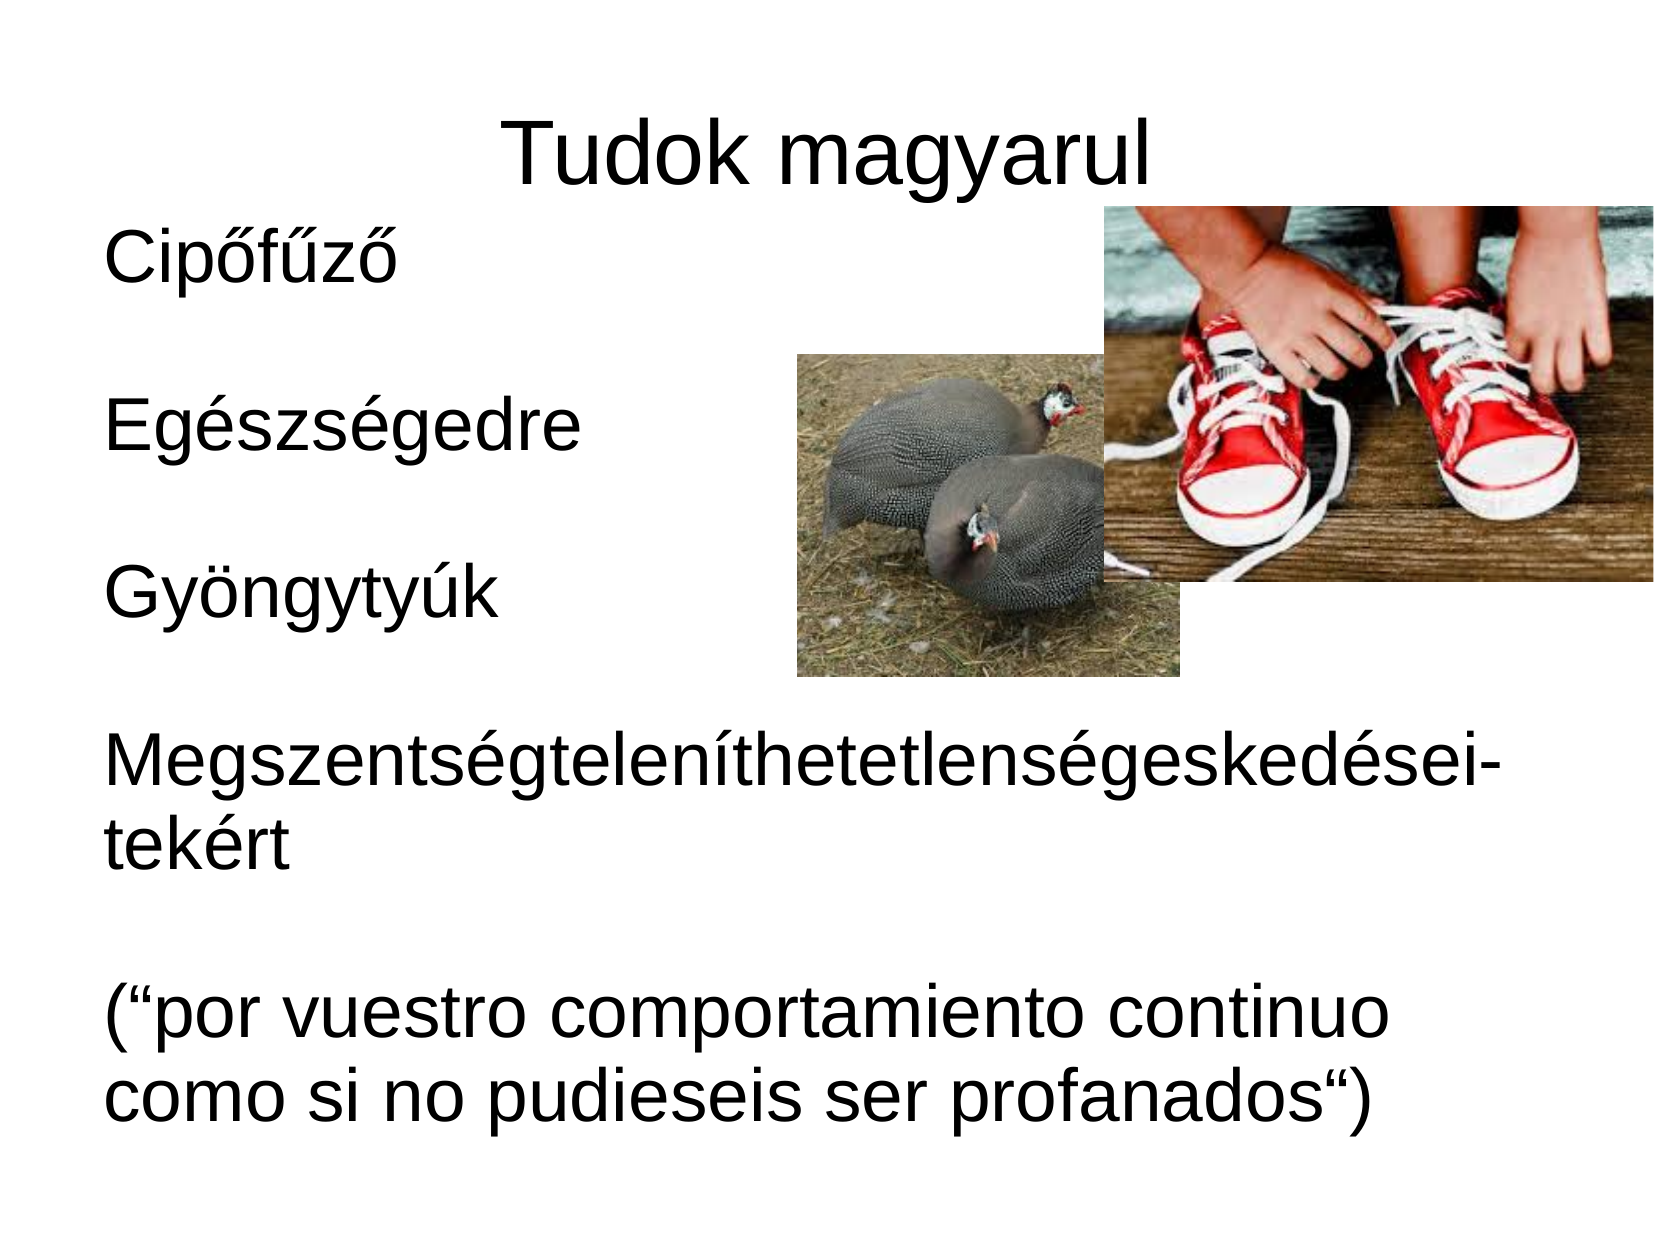

# Tudok magyarul
Cipőfűző
Egészségedre
Gyöngytyúk
Megszentségteleníthetetlenségeskedései-tekért
(“por vuestro comportamiento continuo como si no pudieseis ser profanados“)